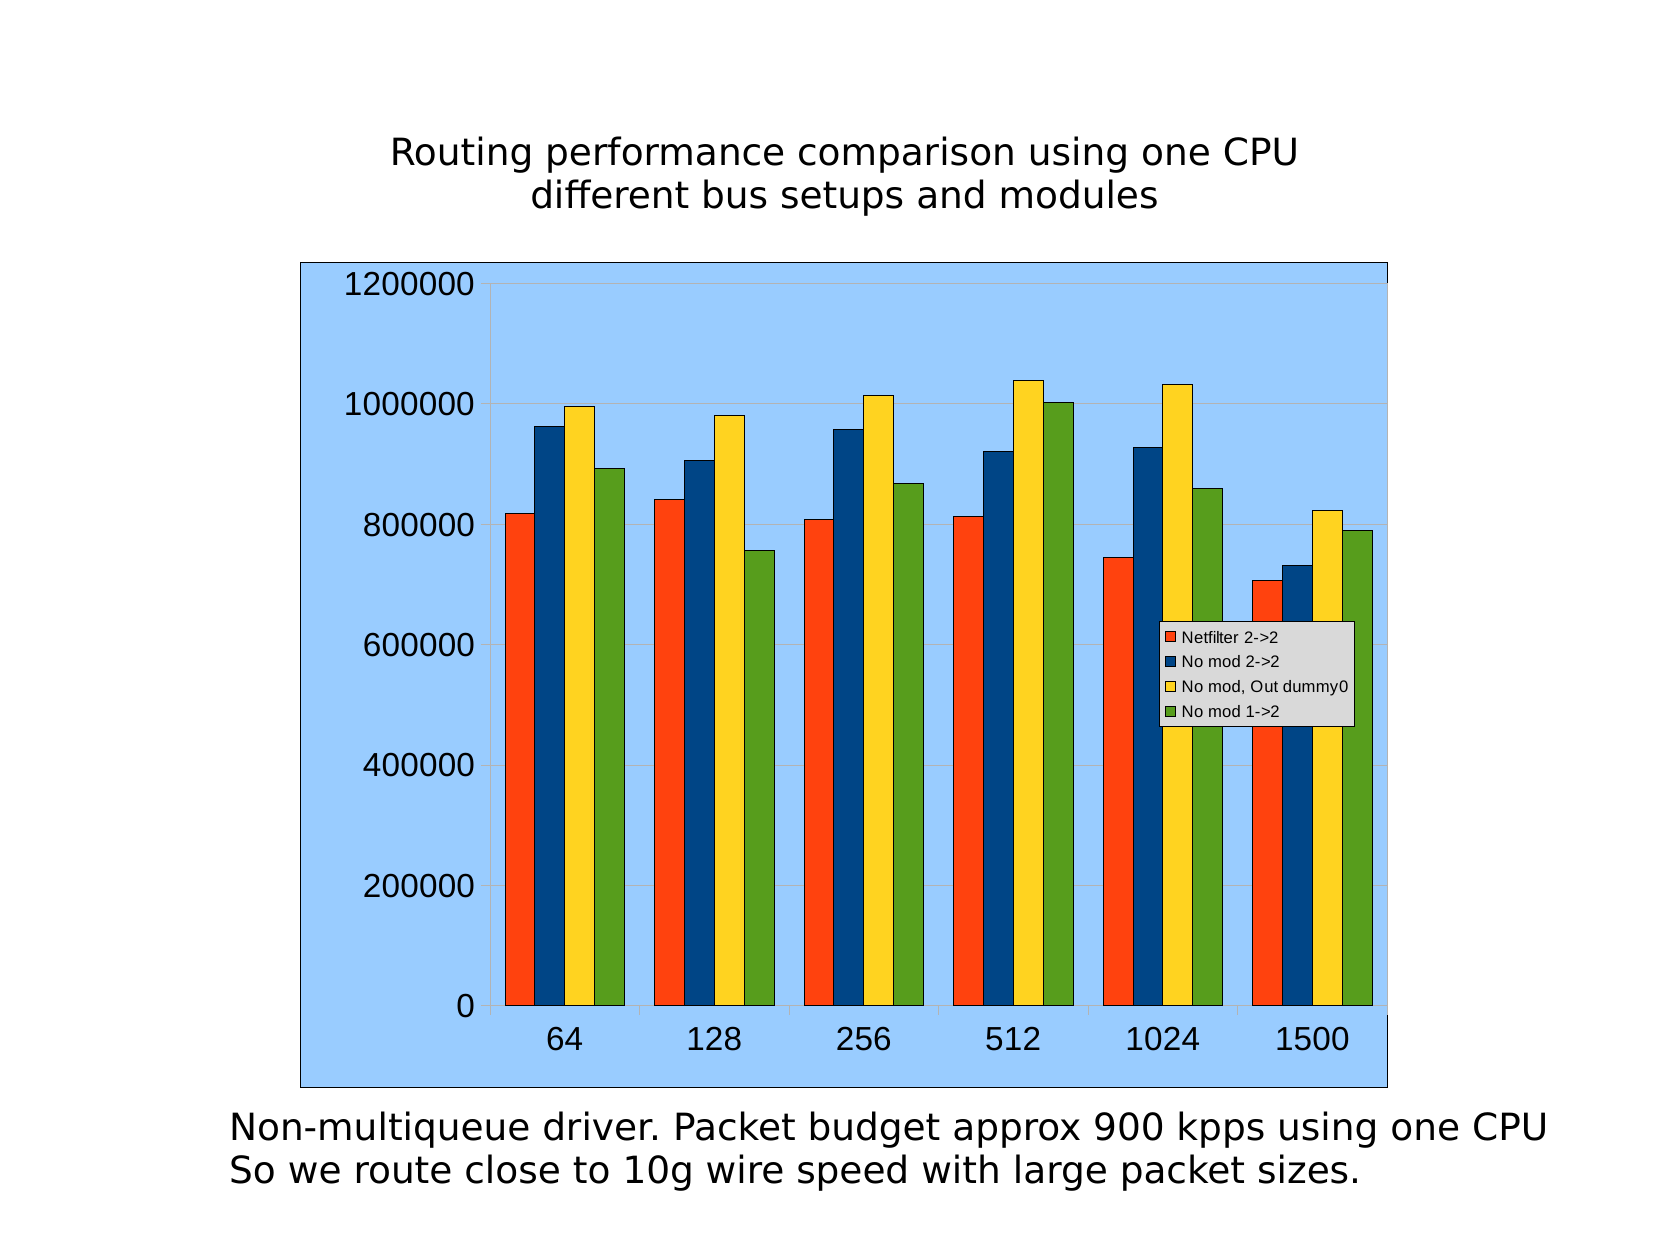

Routing performance comparison using one CPU
different bus setups and modules
### Chart
| Category | Netfilter 2->2 | No mod 2->2 | No mod, Out dummy0 | No mod 1->2 |
|---|---|---|---|---|
| 64 | 818000.0 | 962000.0 | 995000.0 | 892000.0 |
| 128 | 841000.0 | 906000.0 | 980000.0 | 756000.0 |
| 256 | 807000.0 | 957000.0 | 1013000.0 | 868000.0 |
| 512 | 813000.0 | 921000.0 | 1038000.0 | 1002000.0 |
| 1024 | 744000.0 | 928000.0 | 1032000.0 | 860000.0 |
| 1500 | 706000.0 | 731000.0 | 823000.0 | 790000.0 |Non-multiqueue driver. Packet budget approx 900 kpps using one CPU
So we route close to 10g wire speed with large packet sizes.